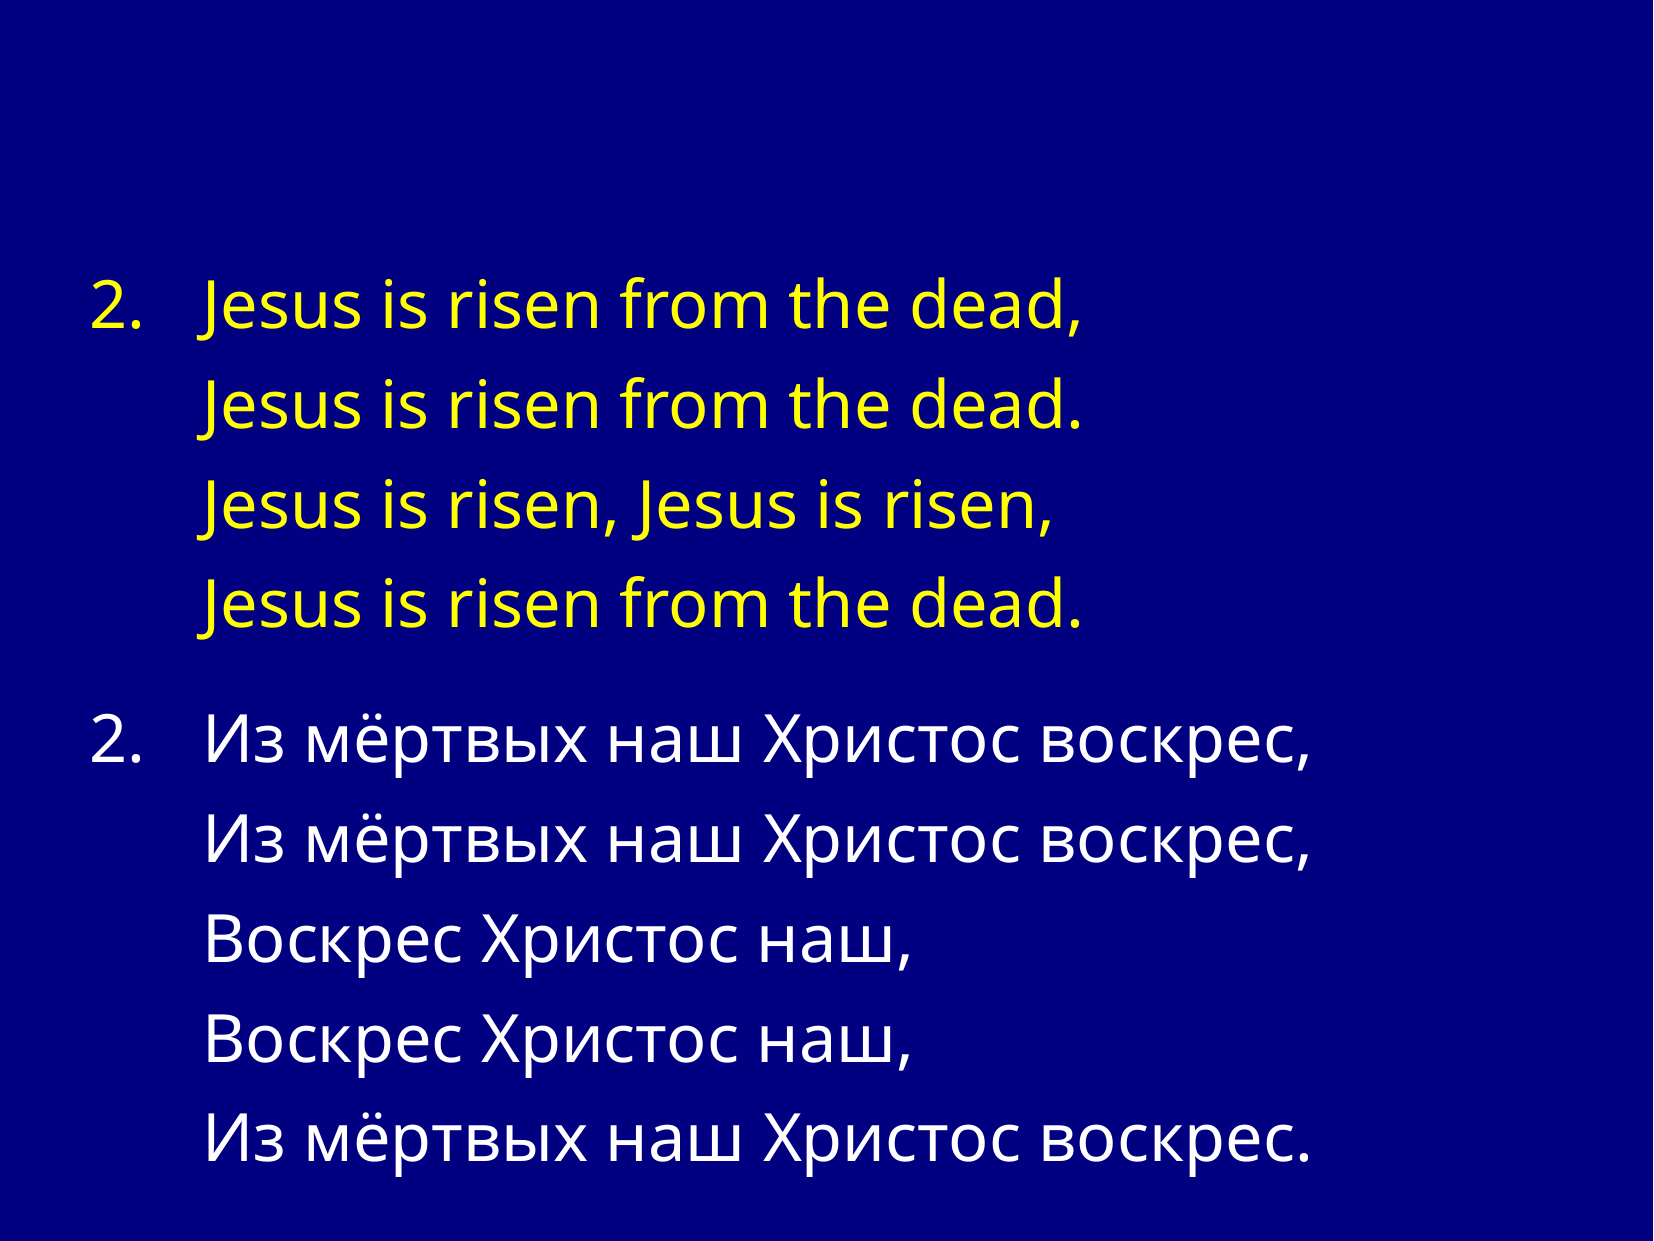

2.	Jesus is risen from the dead,
	Jesus is risen from the dead.
	Jesus is risen, Jesus is risen,
	Jesus is risen from the dead.
2.	Из мёртвых наш Христос воскрес,
	Из мёртвых наш Христос воскрес,
	Воскрес Христос наш,
	Воскрес Христос наш,
	Из мёртвых наш Христос воскрес.